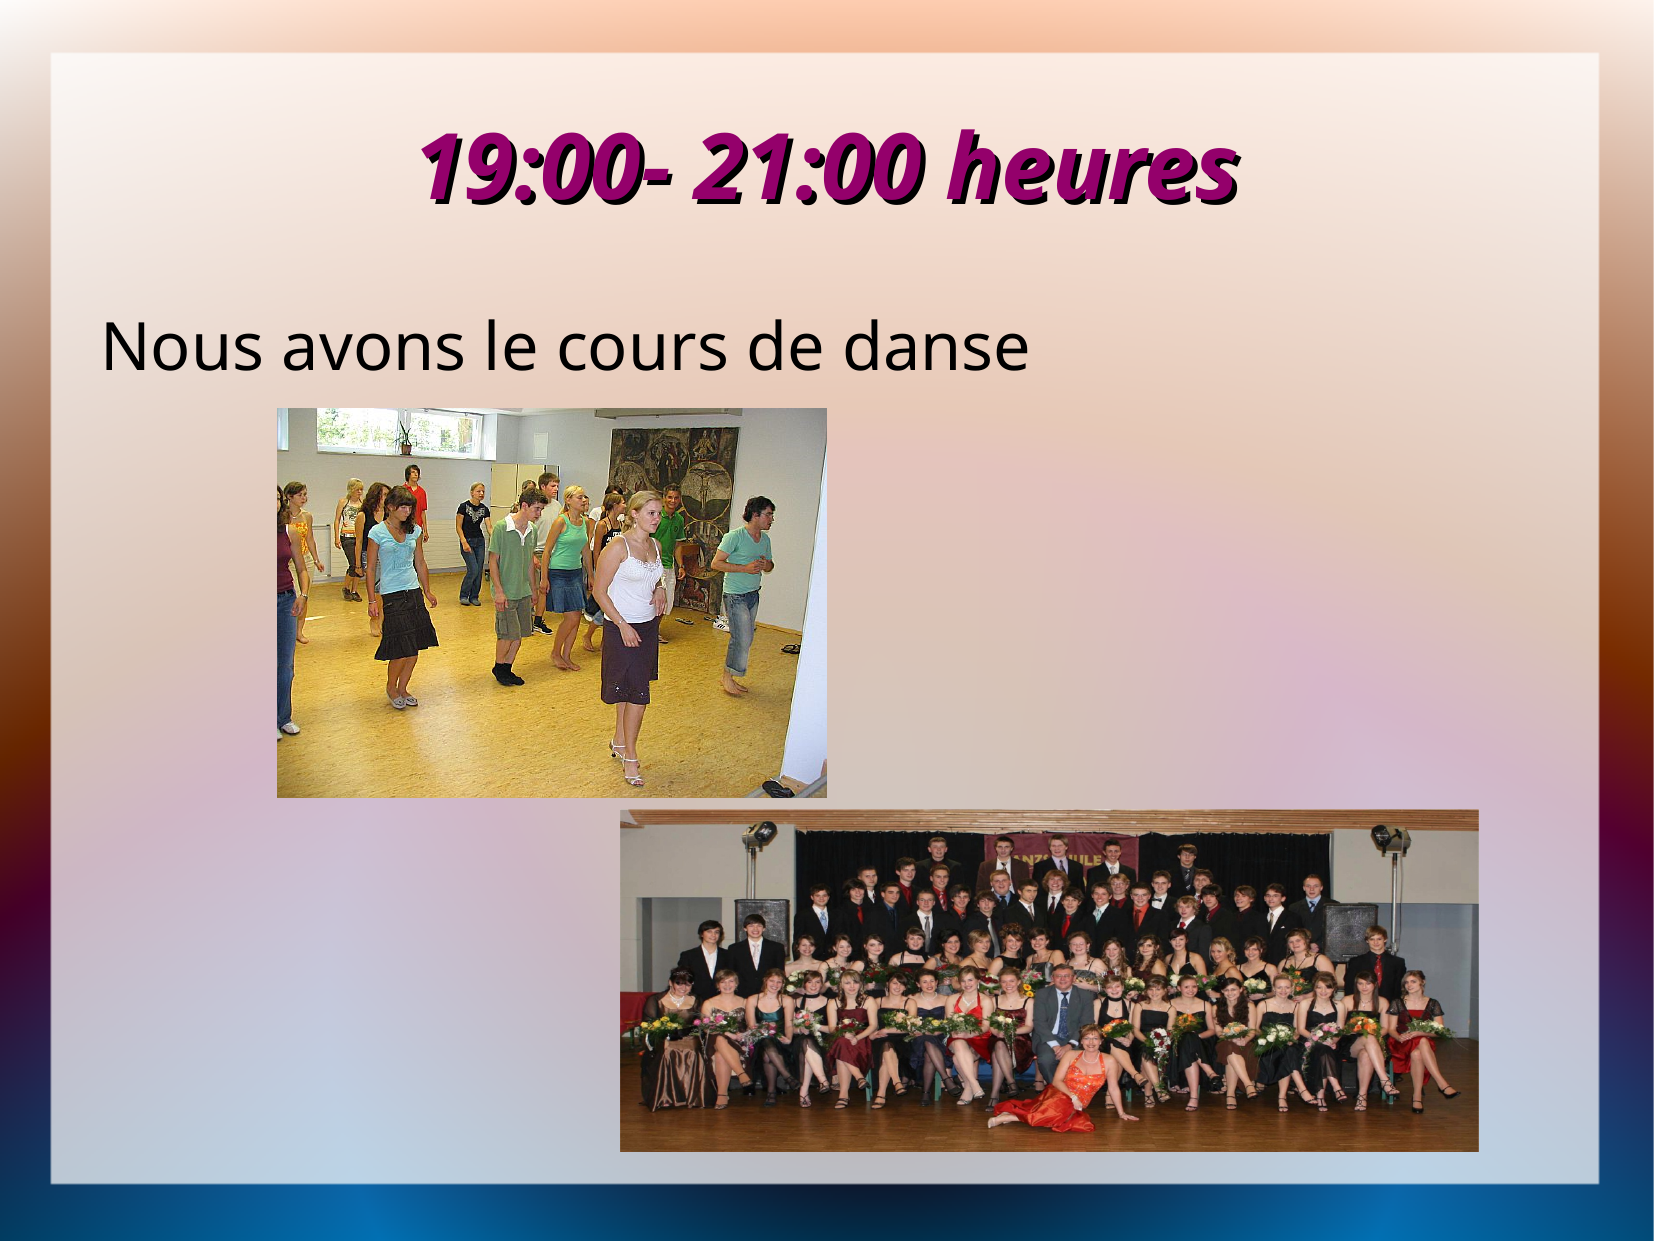

# 19:00- 21:00 heures
Nous avons le cours de danse